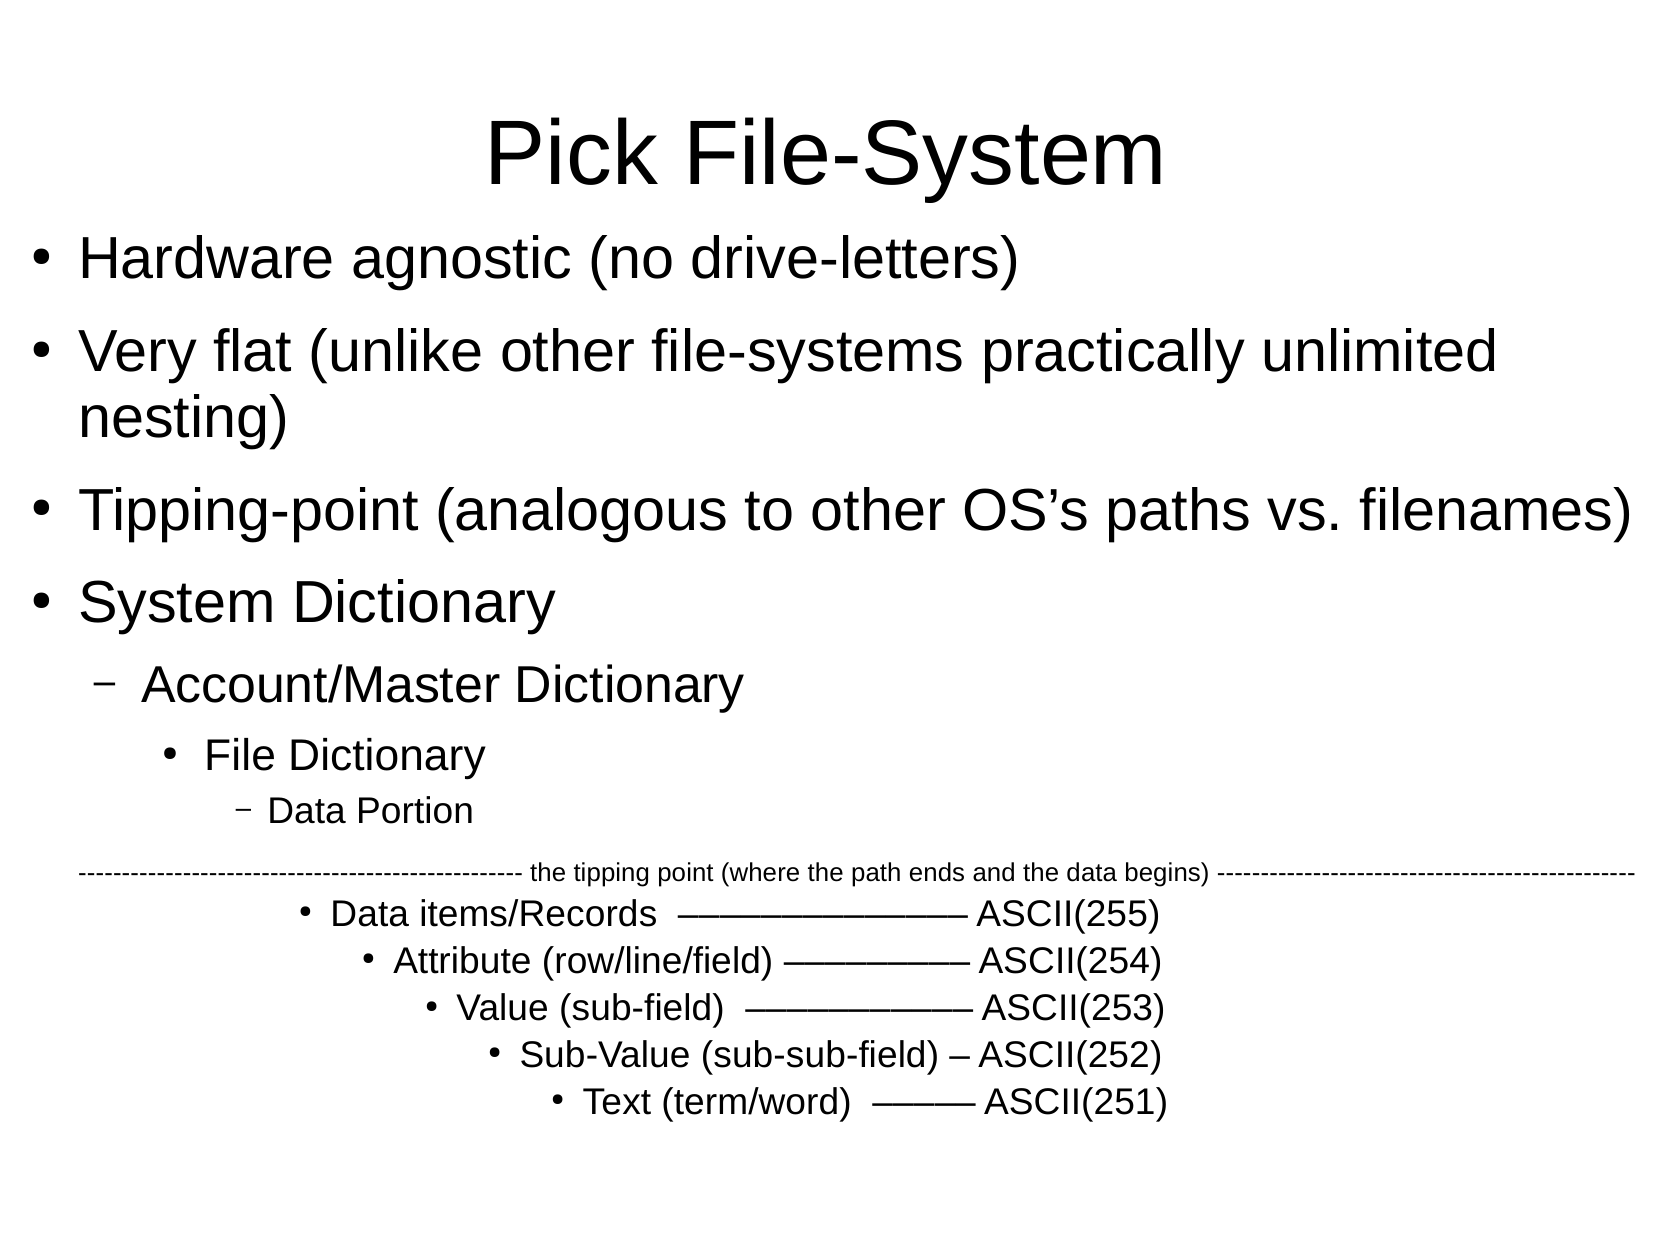

# Pick File-System
Hardware agnostic (no drive-letters)
Very flat (unlike other file-systems practically unlimited nesting)
Tipping-point (analogous to other OS’s paths vs. filenames)
System Dictionary
Account/Master Dictionary
File Dictionary
Data Portion
--------------------------------------------------- the tipping point (where the path ends and the data begins) ------------------------------------------------
Data items/Records –––––––––––––– ASCII(255)
Attribute (row/line/field) ––––––––– ASCII(254)
Value (sub-field) ––––––––––– ASCII(253)
Sub-Value (sub-sub-field) – ASCII(252)
Text (term/word) ––––– ASCII(251)